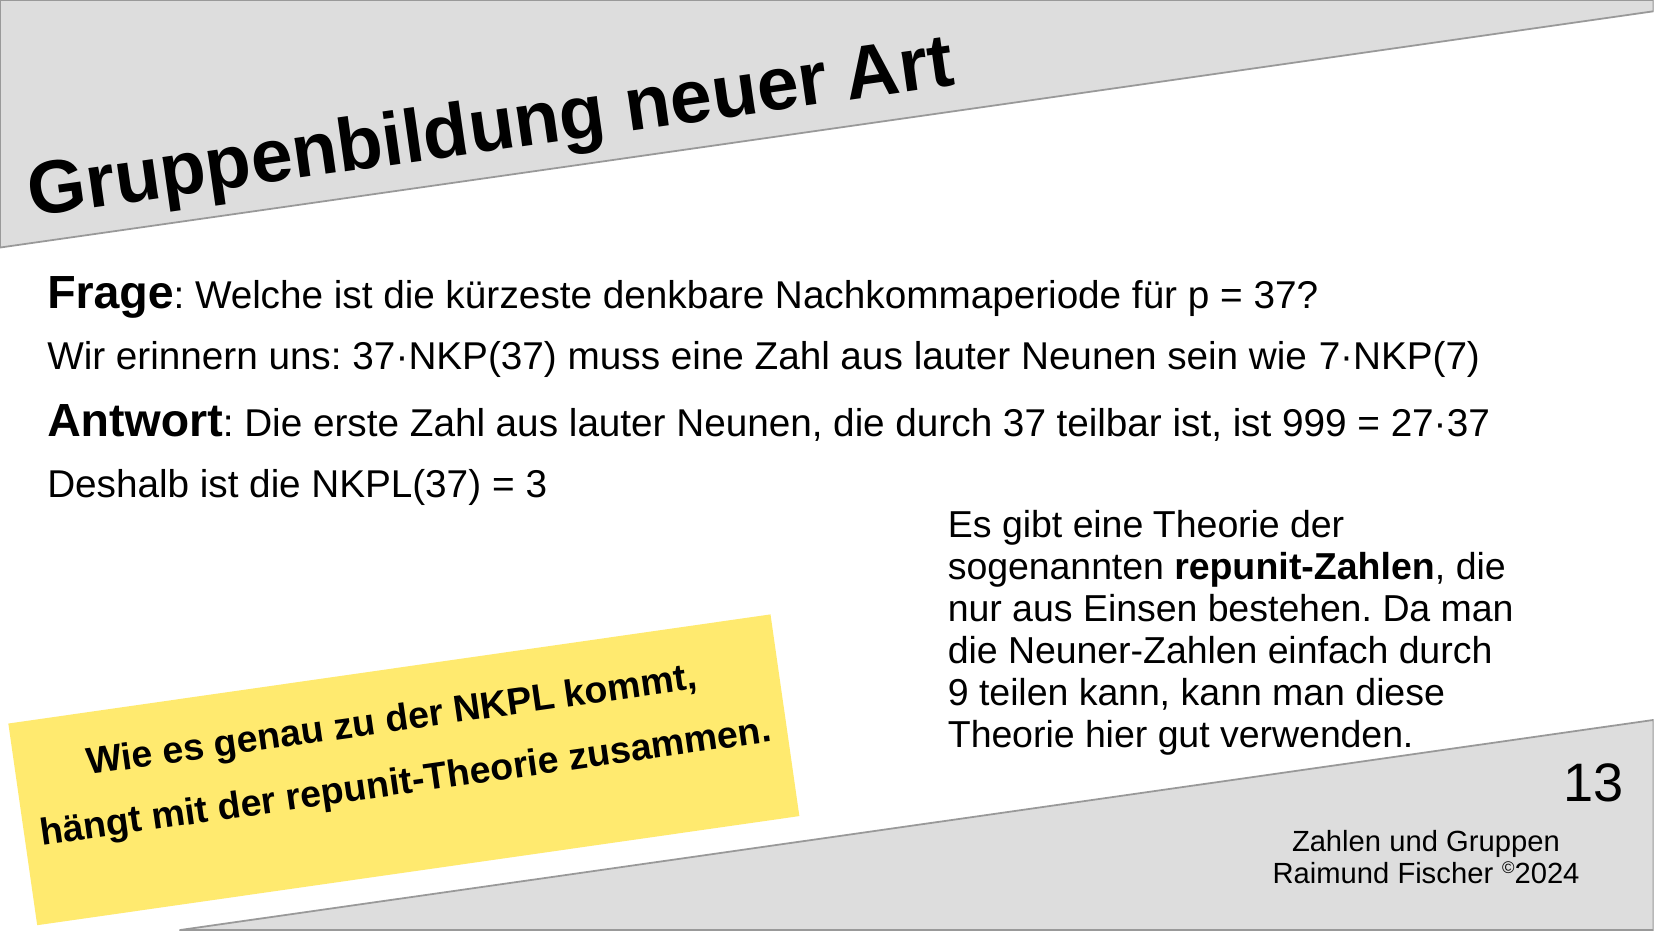

# Gruppenbildung neuer Art
Frage: Welche ist die kürzeste denkbare Nachkommaperiode für p = 37?
Wir erinnern uns: 37·NKP(37) muss eine Zahl aus lauter Neunen sein wie 7·NKP(7)
Antwort: Die erste Zahl aus lauter Neunen, die durch 37 teilbar ist, ist 999 = 27·37
Deshalb ist die NKPL(37) = 3
Es gibt eine Theorie der sogenannten repunit-Zahlen, die nur aus Einsen bestehen. Da man die Neuner-Zahlen einfach durch 9 teilen kann, kann man diese Theorie hier gut verwenden.
Wie es genau zu der NKPL kommt,
hängt mit der repunit-Theorie zusammen.
13